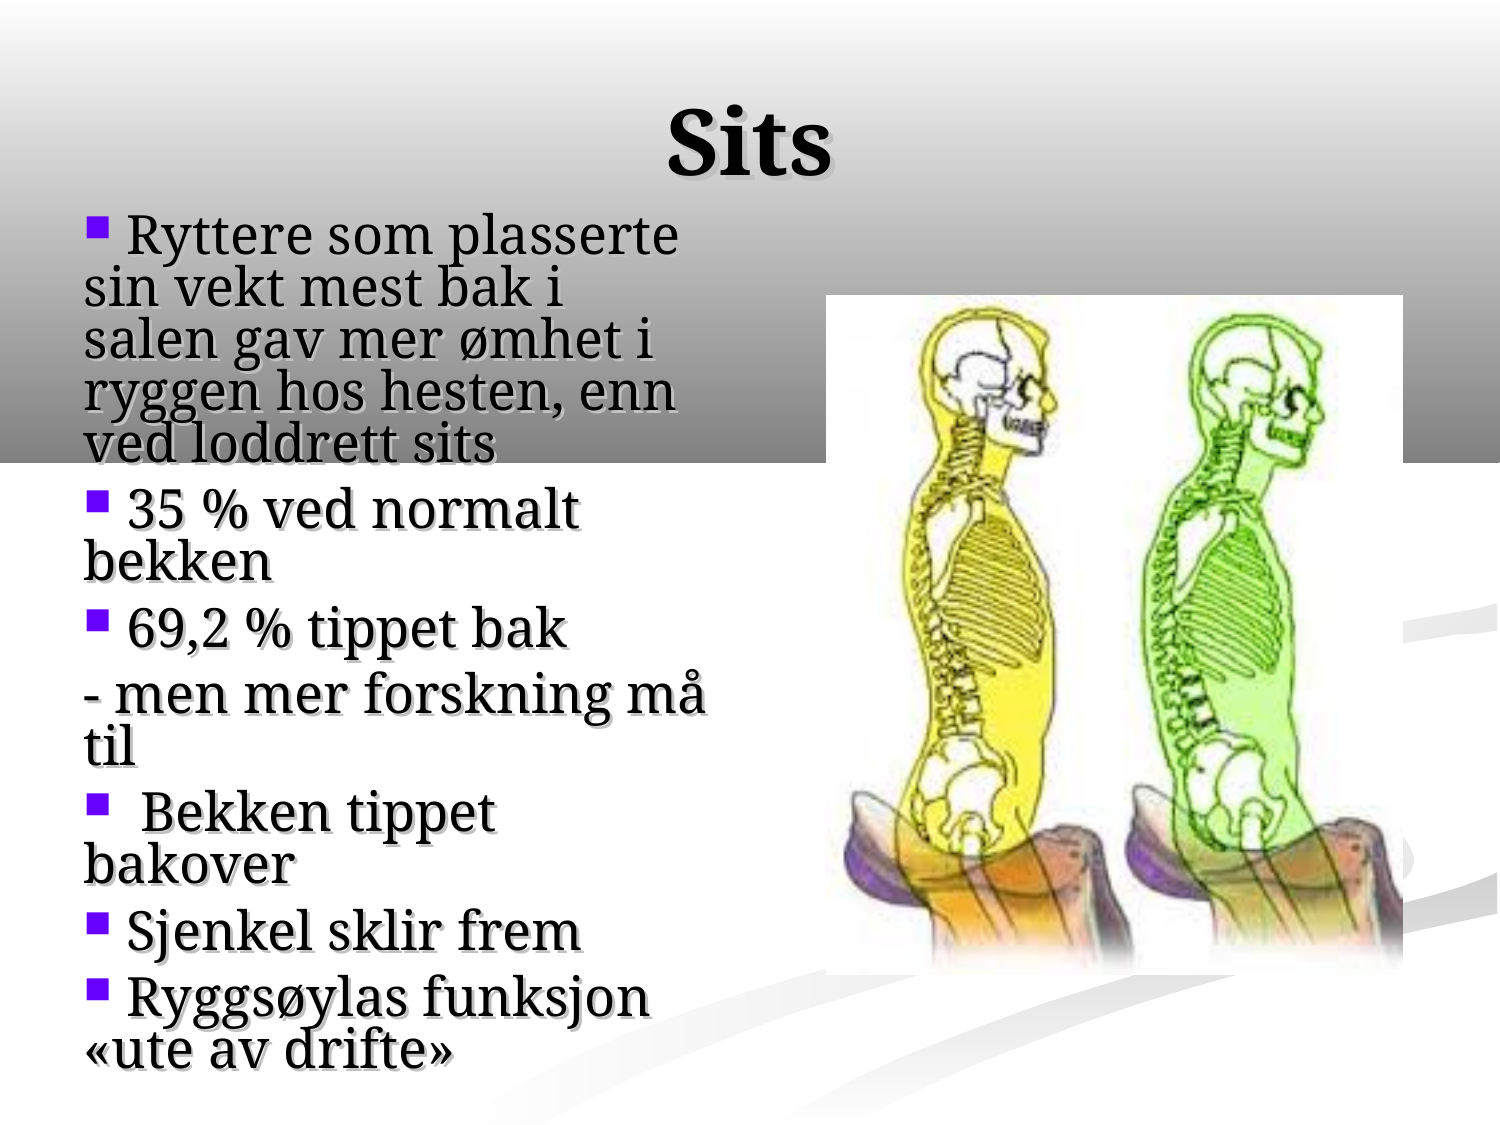

# Sits
 Ryttere som plasserte sin vekt mest bak i salen gav mer ømhet i ryggen hos hesten, enn ved loddrett sits
 35 % ved normalt bekken
 69,2 % tippet bak
- men mer forskning må til
 Bekken tippet bakover
 Sjenkel sklir frem
 Ryggsøylas funksjon «ute av drifte»